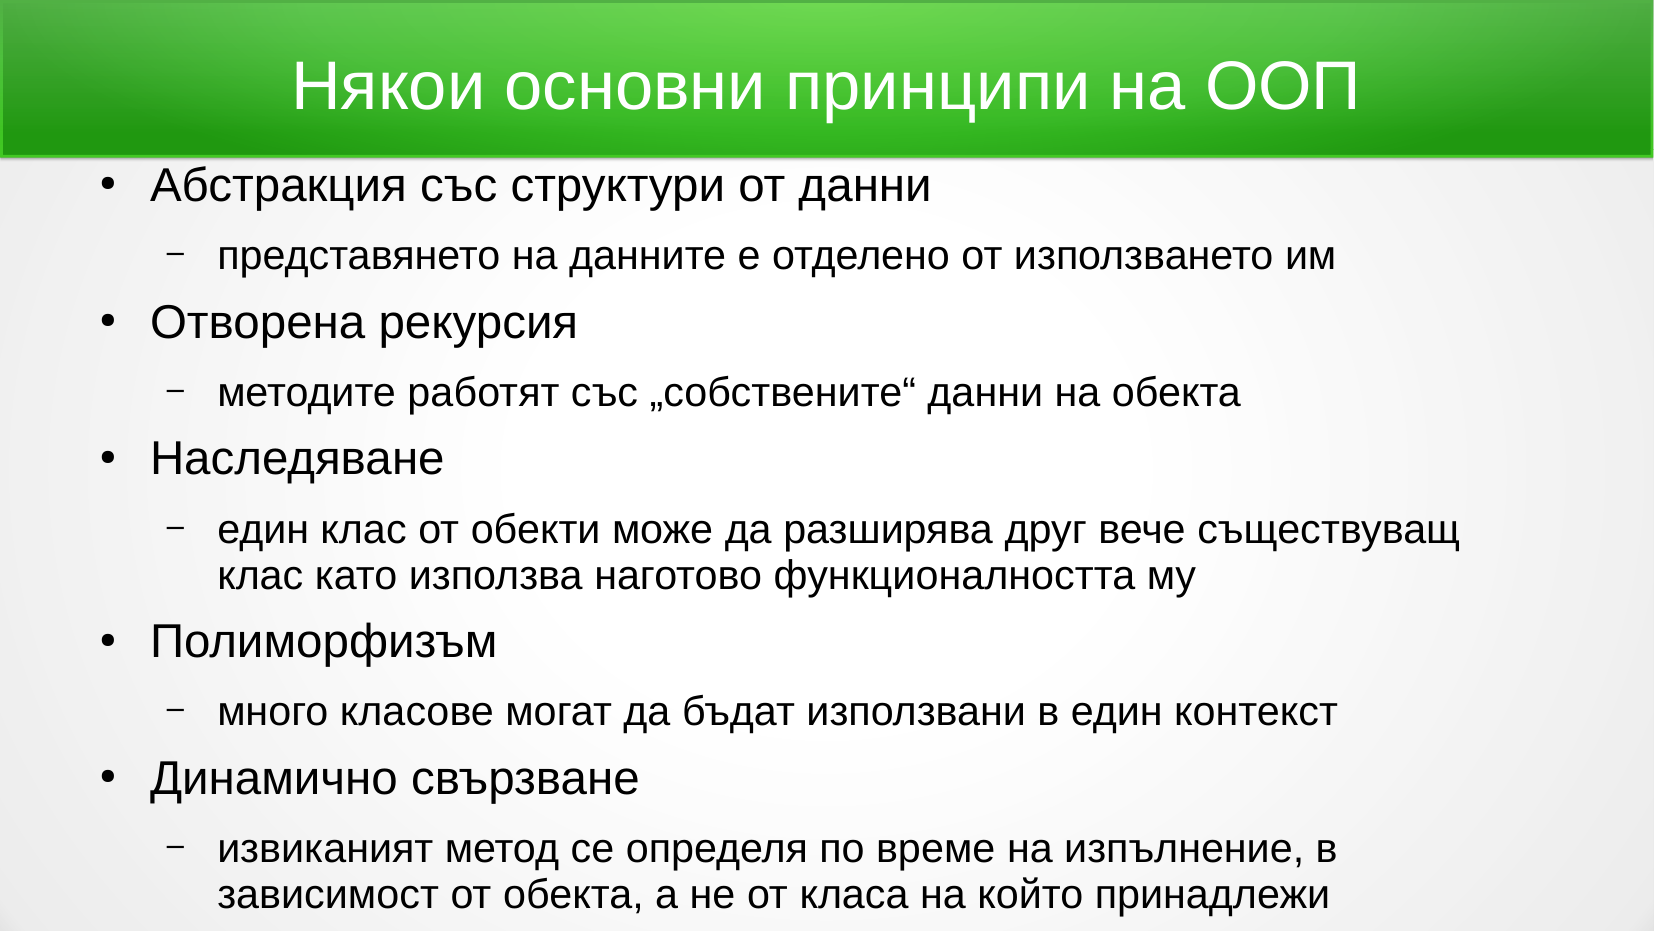

# Някои основни принципи на ООП
Абстракция със структури от данни
представянето на данните е отделено от използването им
Отворена рекурсия
методите работят със „собствените“ данни на обекта
Наследяване
един клас от обекти може да разширява друг вече съществуващ клас като използва наготово функционалността му
Полиморфизъм
много класове могат да бъдат използвани в един контекст
Динамично свързване
извиканият метод се определя по време на изпълнение, в зависимост от обекта, а не от класа на който принадлежи